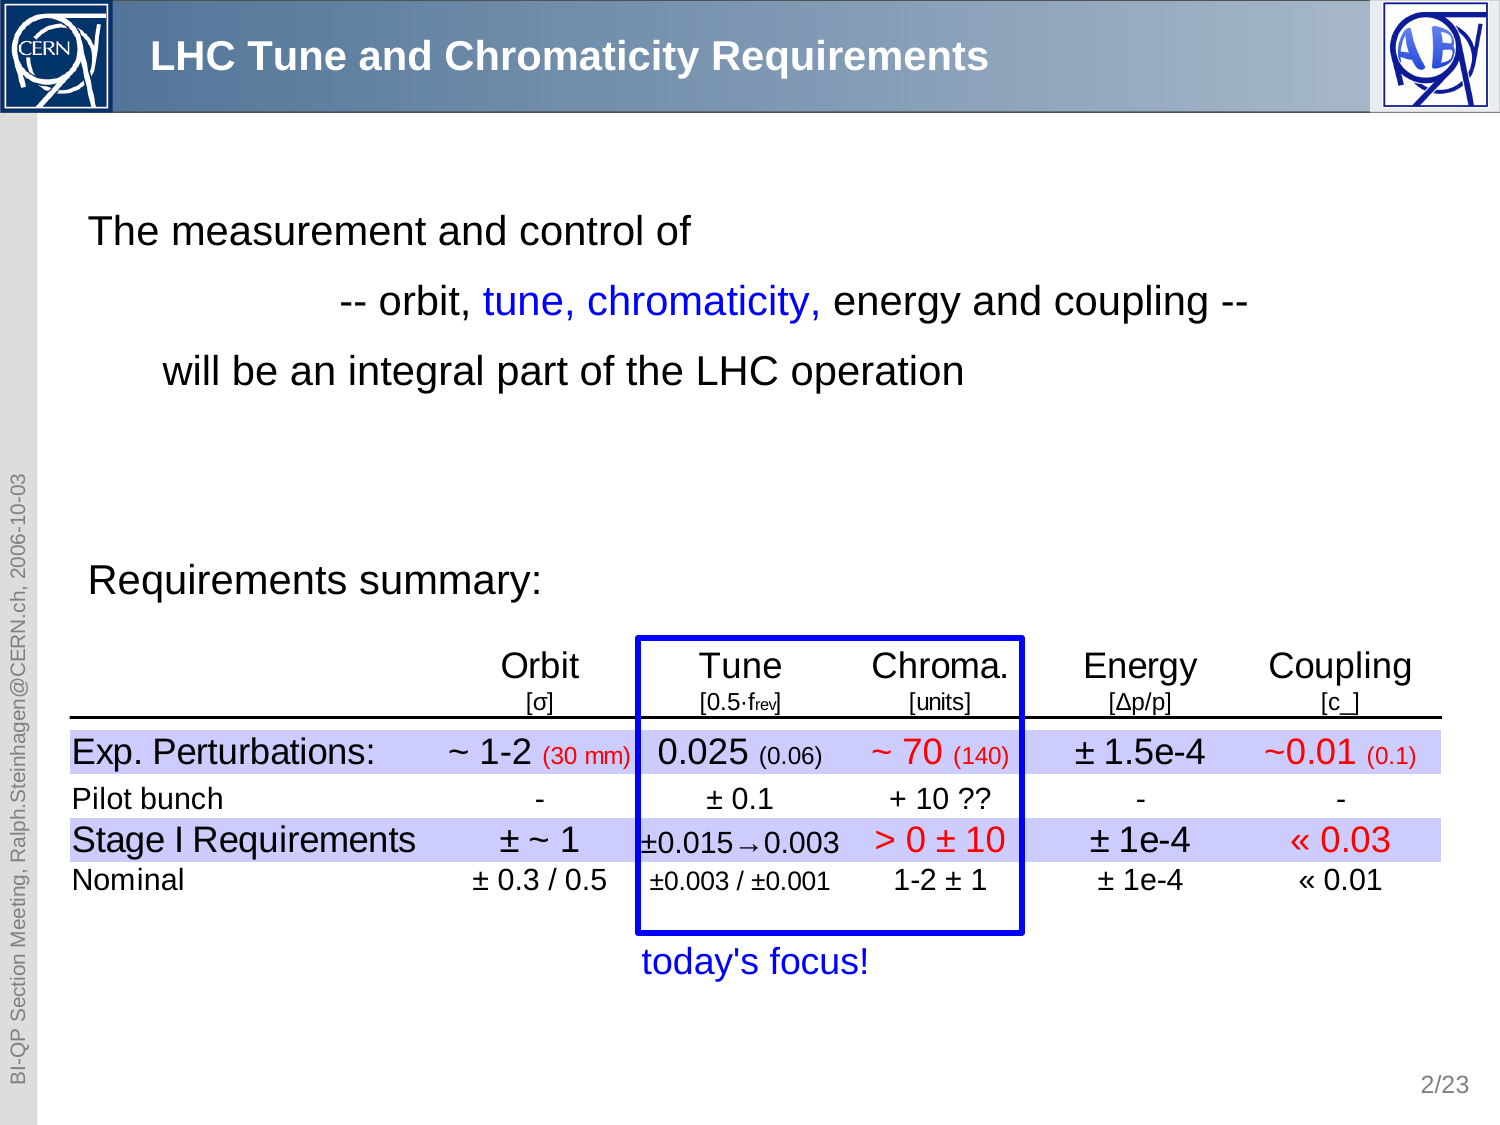

# LHC Tune and Chromaticity Requirements
The measurement and control of
-- orbit, tune, chromaticity, energy and coupling --
will be an integral part of the LHC operation
Requirements summary:
today's focus!